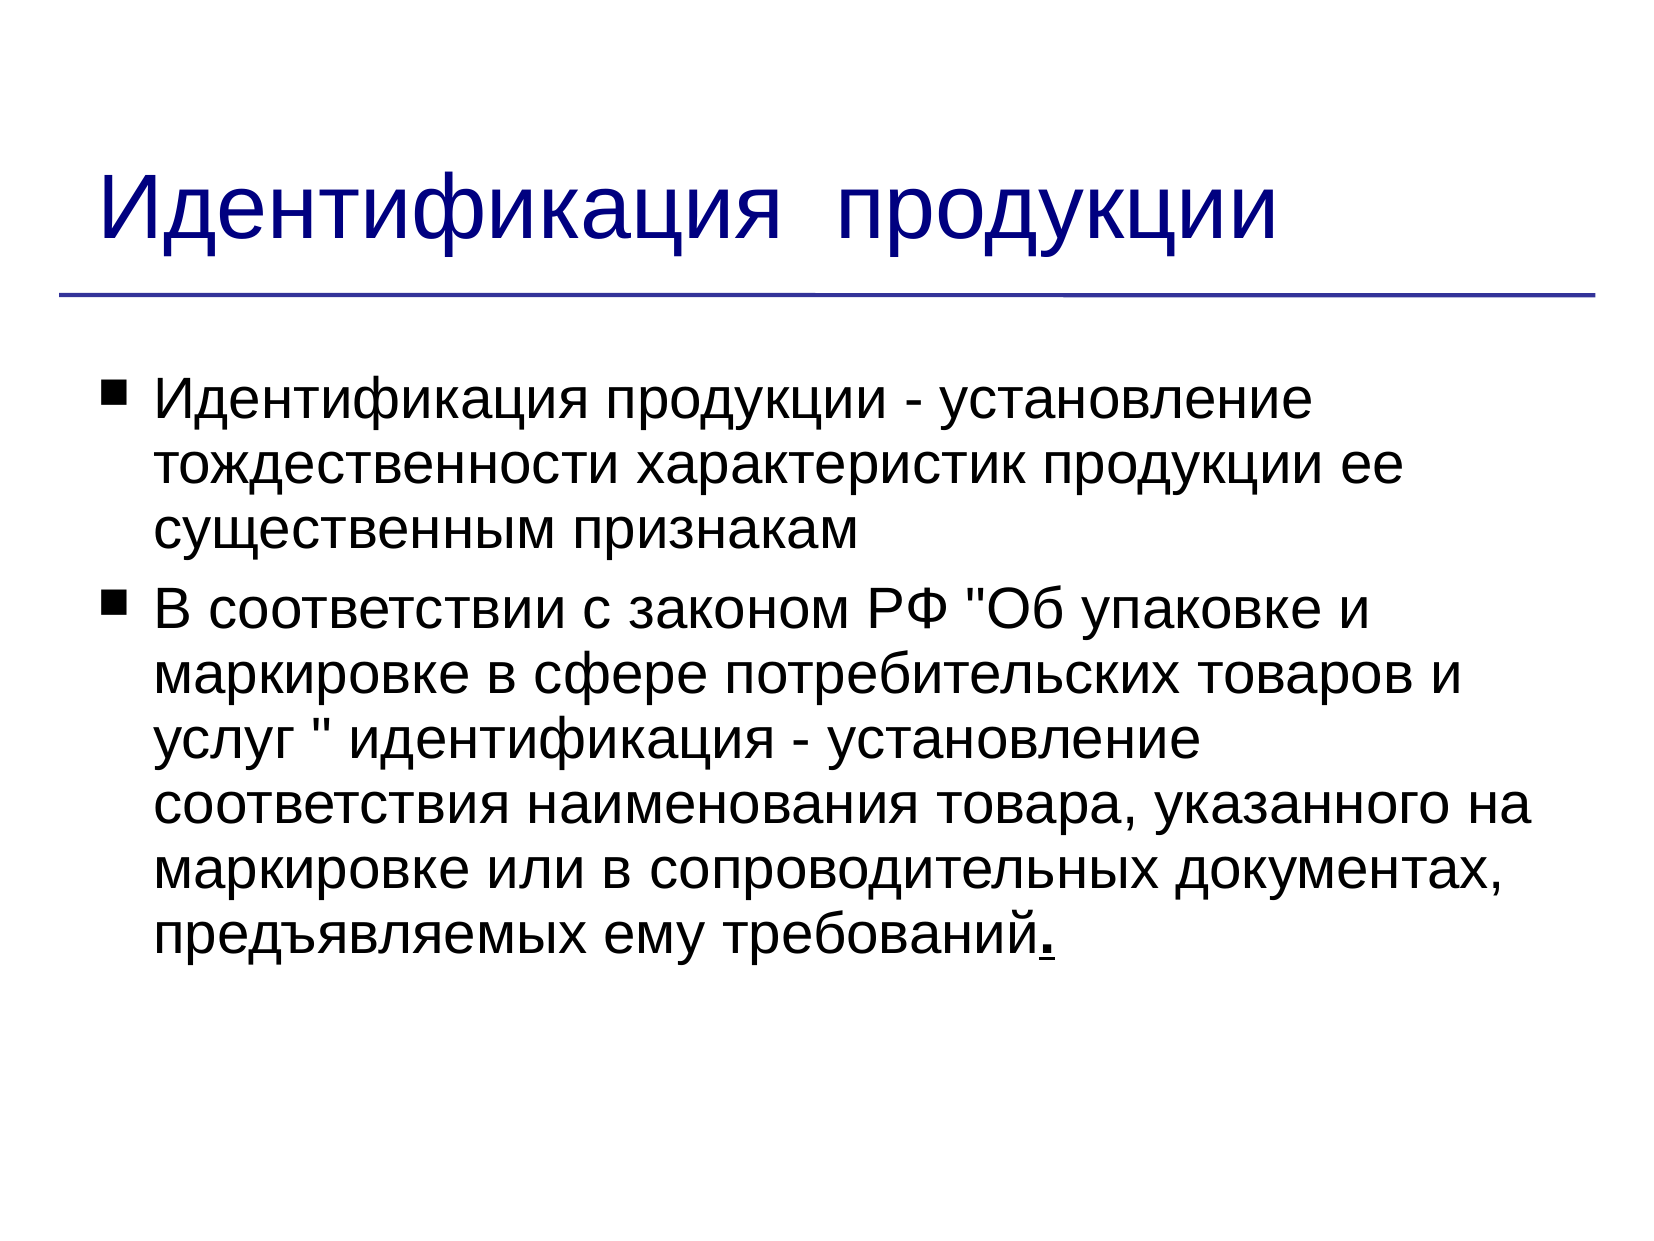

# Идентификация продукции
Идентификация продукции - установление тождественности характеристик продукции ее существенным признакам
В соответствии с законом РФ "Об упаковке и маркировке в сфере потребительских товаров и услуг " идентификация - установление соответствия наименования товара, указанного на маркировке или в сопроводительных документах, предъявляемых ему требований.